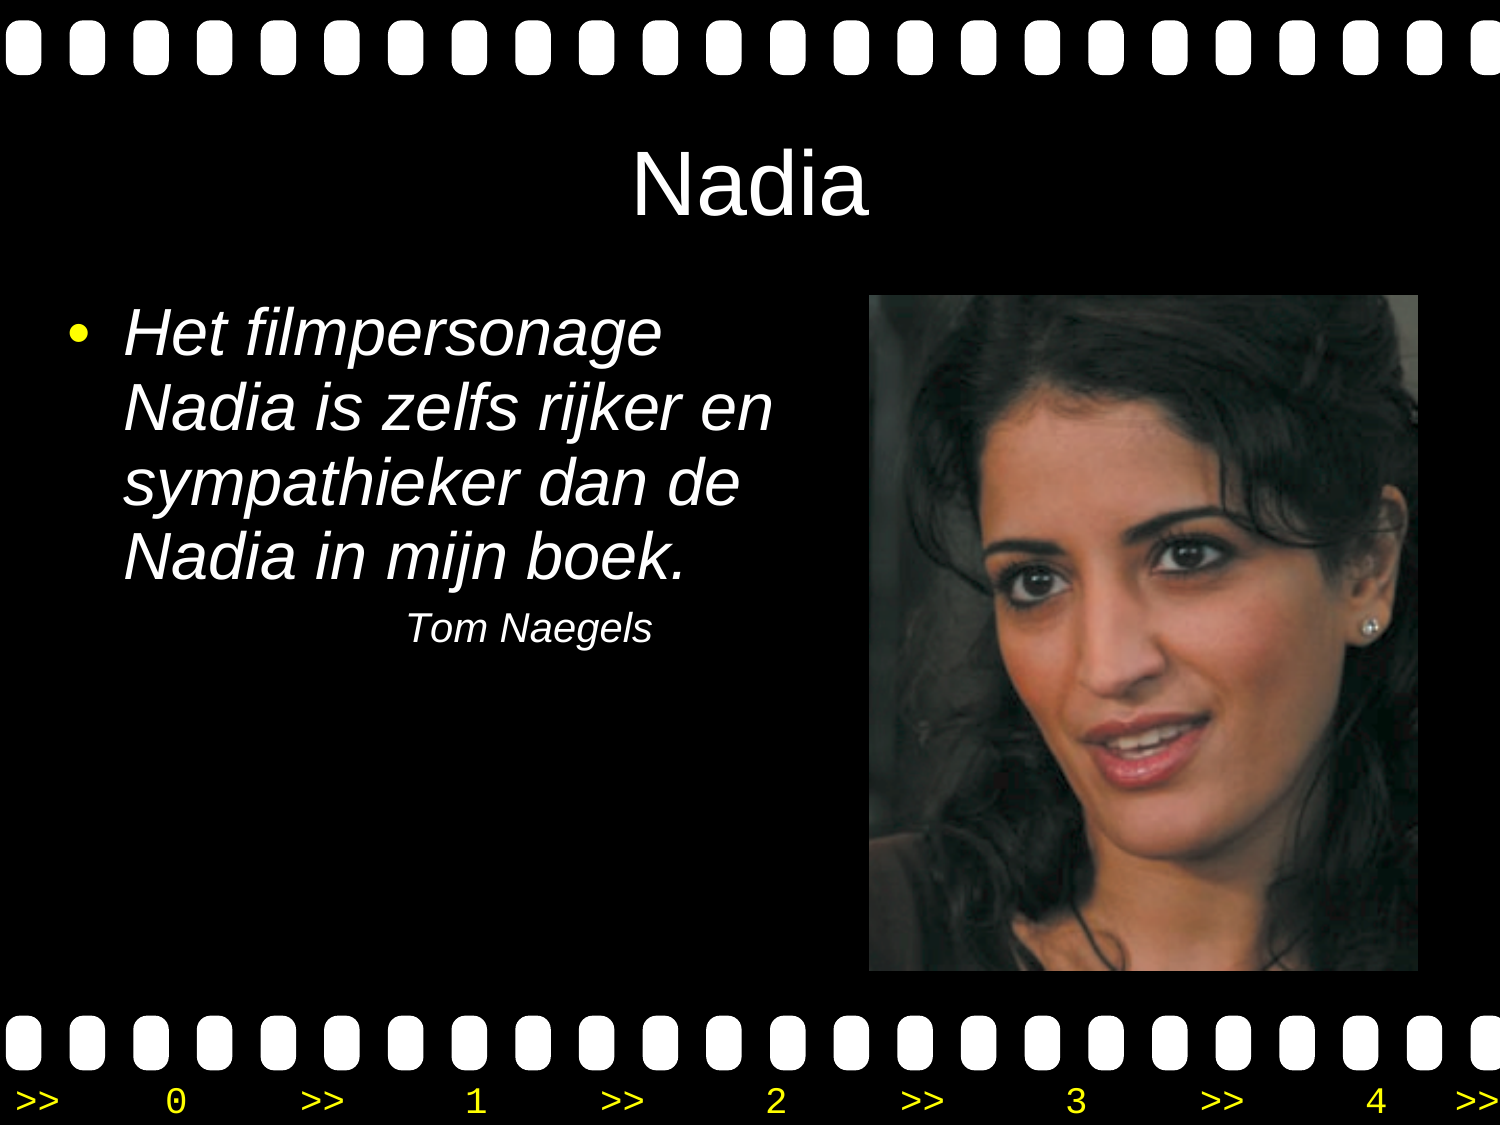

# Nadia
Het filmpersonage Nadia is zelfs rijker en sympathieker dan de Nadia in mijn boek.
Tom Naegels